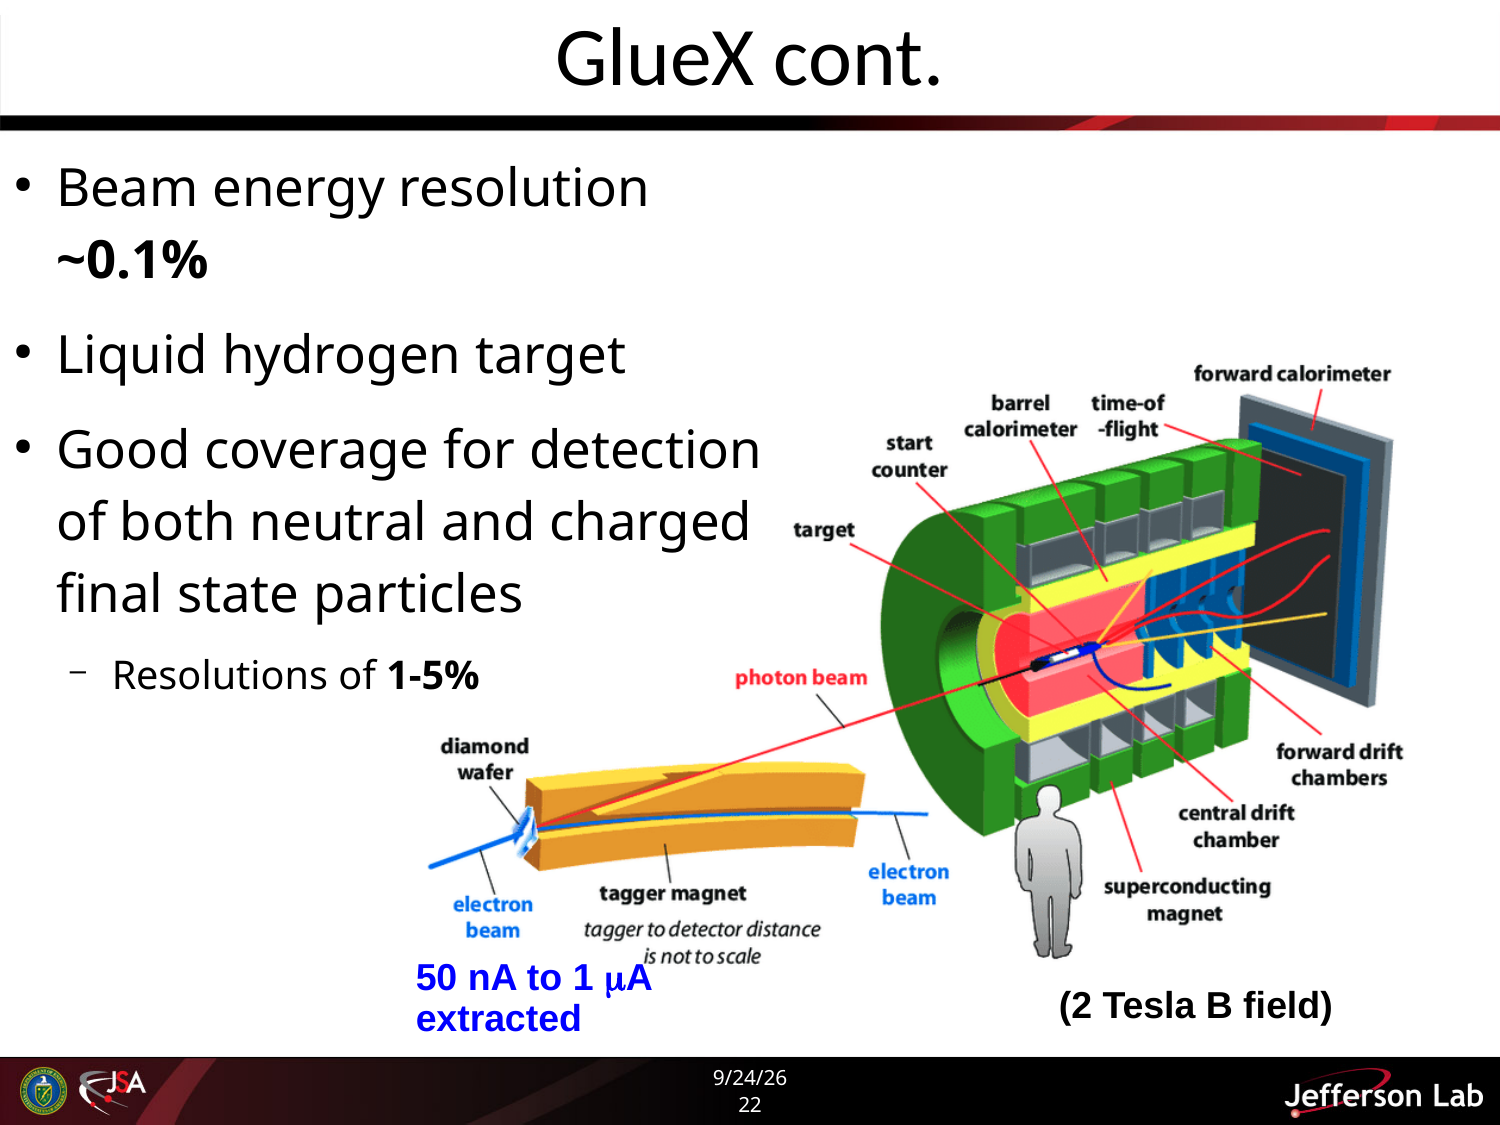

# GlueX cont.
Beam energy resolution ~0.1%
Liquid hydrogen target
Good coverage for detection of both neutral and charged final state particles
Resolutions of 1-5%
50 nA to 1 mA extracted
(2 Tesla B field)
22